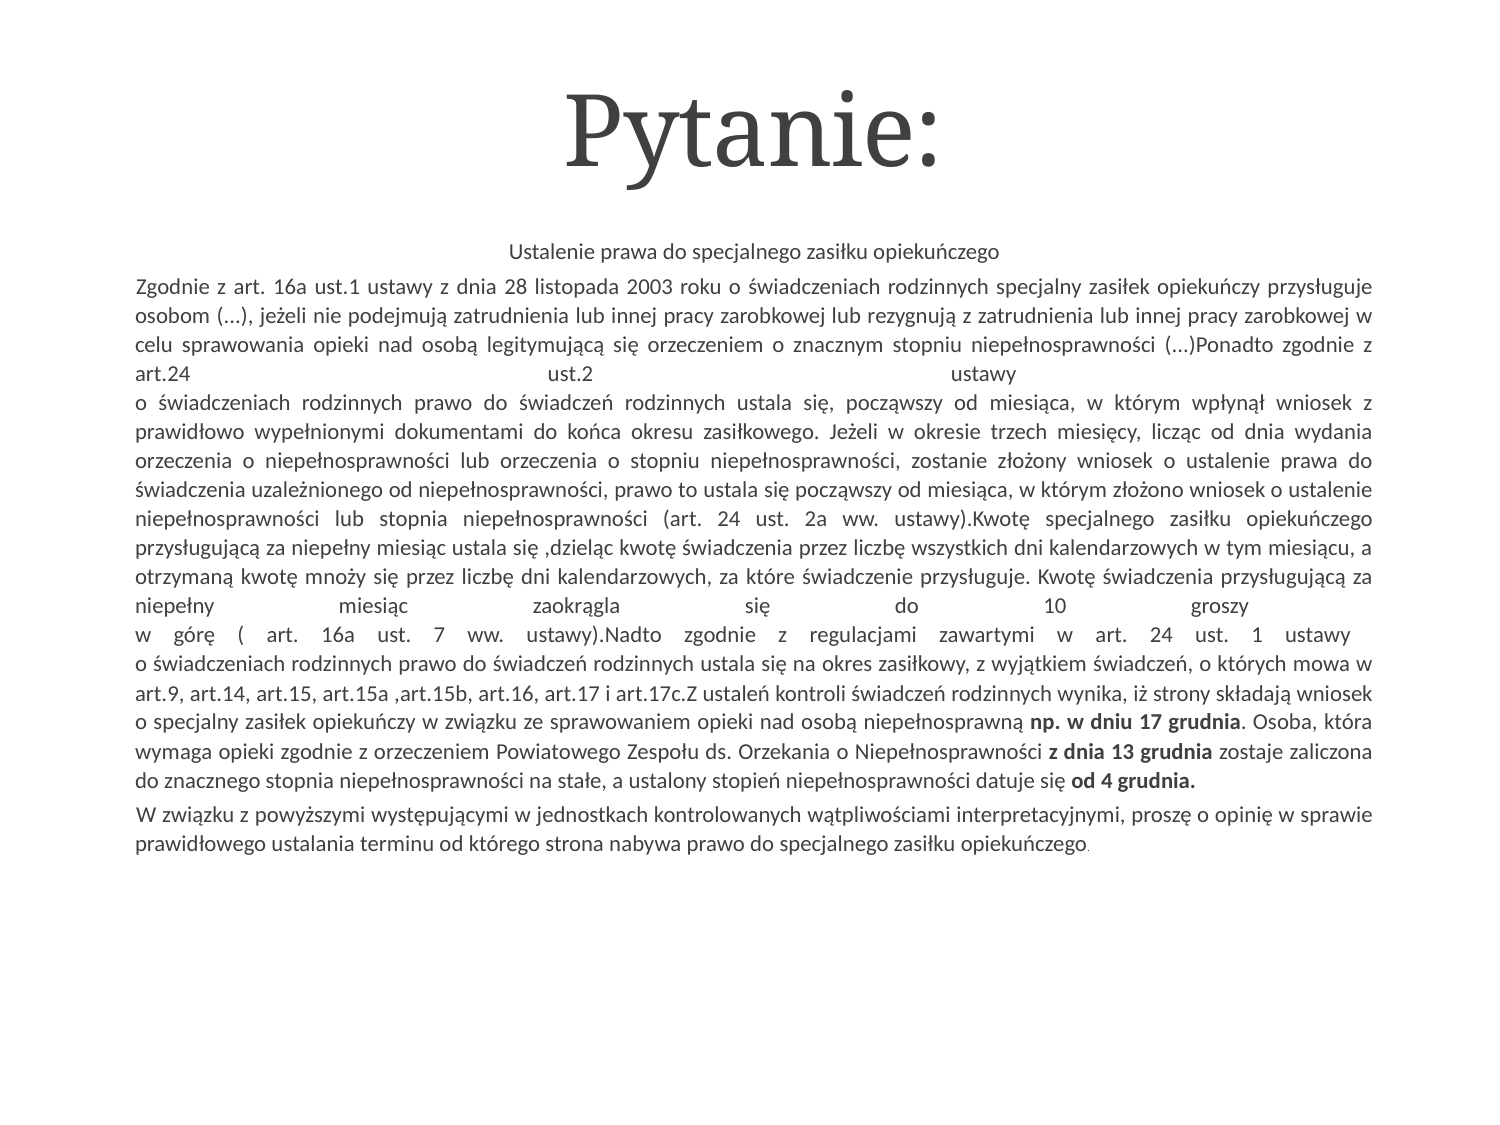

# Pytanie:
Ustalenie prawa do specjalnego zasiłku opiekuńczego
Zgodnie z art. 16a ust.1 ustawy z dnia 28 listopada 2003 roku o świadczeniach rodzinnych specjalny zasiłek opiekuńczy przysługuje osobom (...), jeżeli nie podejmują zatrudnienia lub innej pracy zarobkowej lub rezygnują z zatrudnienia lub innej pracy zarobkowej w celu sprawowania opieki nad osobą legitymującą się orzeczeniem o znacznym stopniu niepełnosprawności (...)Ponadto zgodnie z art.24 ust.2 ustawy
o świadczeniach rodzinnych prawo do świadczeń rodzinnych ustala się, począwszy od miesiąca, w którym wpłynął wniosek z prawidłowo wypełnionymi dokumentami do końca okresu zasiłkowego. Jeżeli w okresie trzech miesięcy, licząc od dnia wydania orzeczenia o niepełnosprawności lub orzeczenia o stopniu niepełnosprawności, zostanie złożony wniosek o ustalenie prawa do świadczenia uzależnionego od niepełnosprawności, prawo to ustala się począwszy od miesiąca, w którym złożono wniosek o ustalenie niepełnosprawności lub stopnia niepełnosprawności (art. 24 ust. 2a ww. ustawy).Kwotę specjalnego zasiłku opiekuńczego przysługującą za niepełny miesiąc ustala się ,dzieląc kwotę świadczenia przez liczbę wszystkich dni kalendarzowych w tym miesiącu, a otrzymaną kwotę mnoży się przez liczbę dni kalendarzowych, za które świadczenie przysługuje. Kwotę świadczenia przysługującą za niepełny miesiąc zaokrągla się do 10 groszy
w górę ( art. 16a ust. 7 ww. ustawy).Nadto zgodnie z regulacjami zawartymi w art. 24 ust. 1 ustawy
o świadczeniach rodzinnych prawo do świadczeń rodzinnych ustala się na okres zasiłkowy, z wyjątkiem świadczeń, o których mowa w art.9, art.14, art.15, art.15a ,art.15b, art.16, art.17 i art.17c.Z ustaleń kontroli świadczeń rodzinnych wynika, iż strony składają wniosek o specjalny zasiłek opiekuńczy w związku ze sprawowaniem opieki nad osobą niepełnosprawną np. w dniu 17 grudnia. Osoba, która wymaga opieki zgodnie z orzeczeniem Powiatowego Zespołu ds. Orzekania o Niepełnosprawności z dnia 13 grudnia zostaje zaliczona do znacznego stopnia niepełnosprawności na stałe, a ustalony stopień niepełnosprawności datuje się od 4 grudnia.
W związku z powyższymi występującymi w jednostkach kontrolowanych wątpliwościami interpretacyjnymi, proszę o opinię w sprawie prawidłowego ustalania terminu od którego strona nabywa prawo do specjalnego zasiłku opiekuńczego.